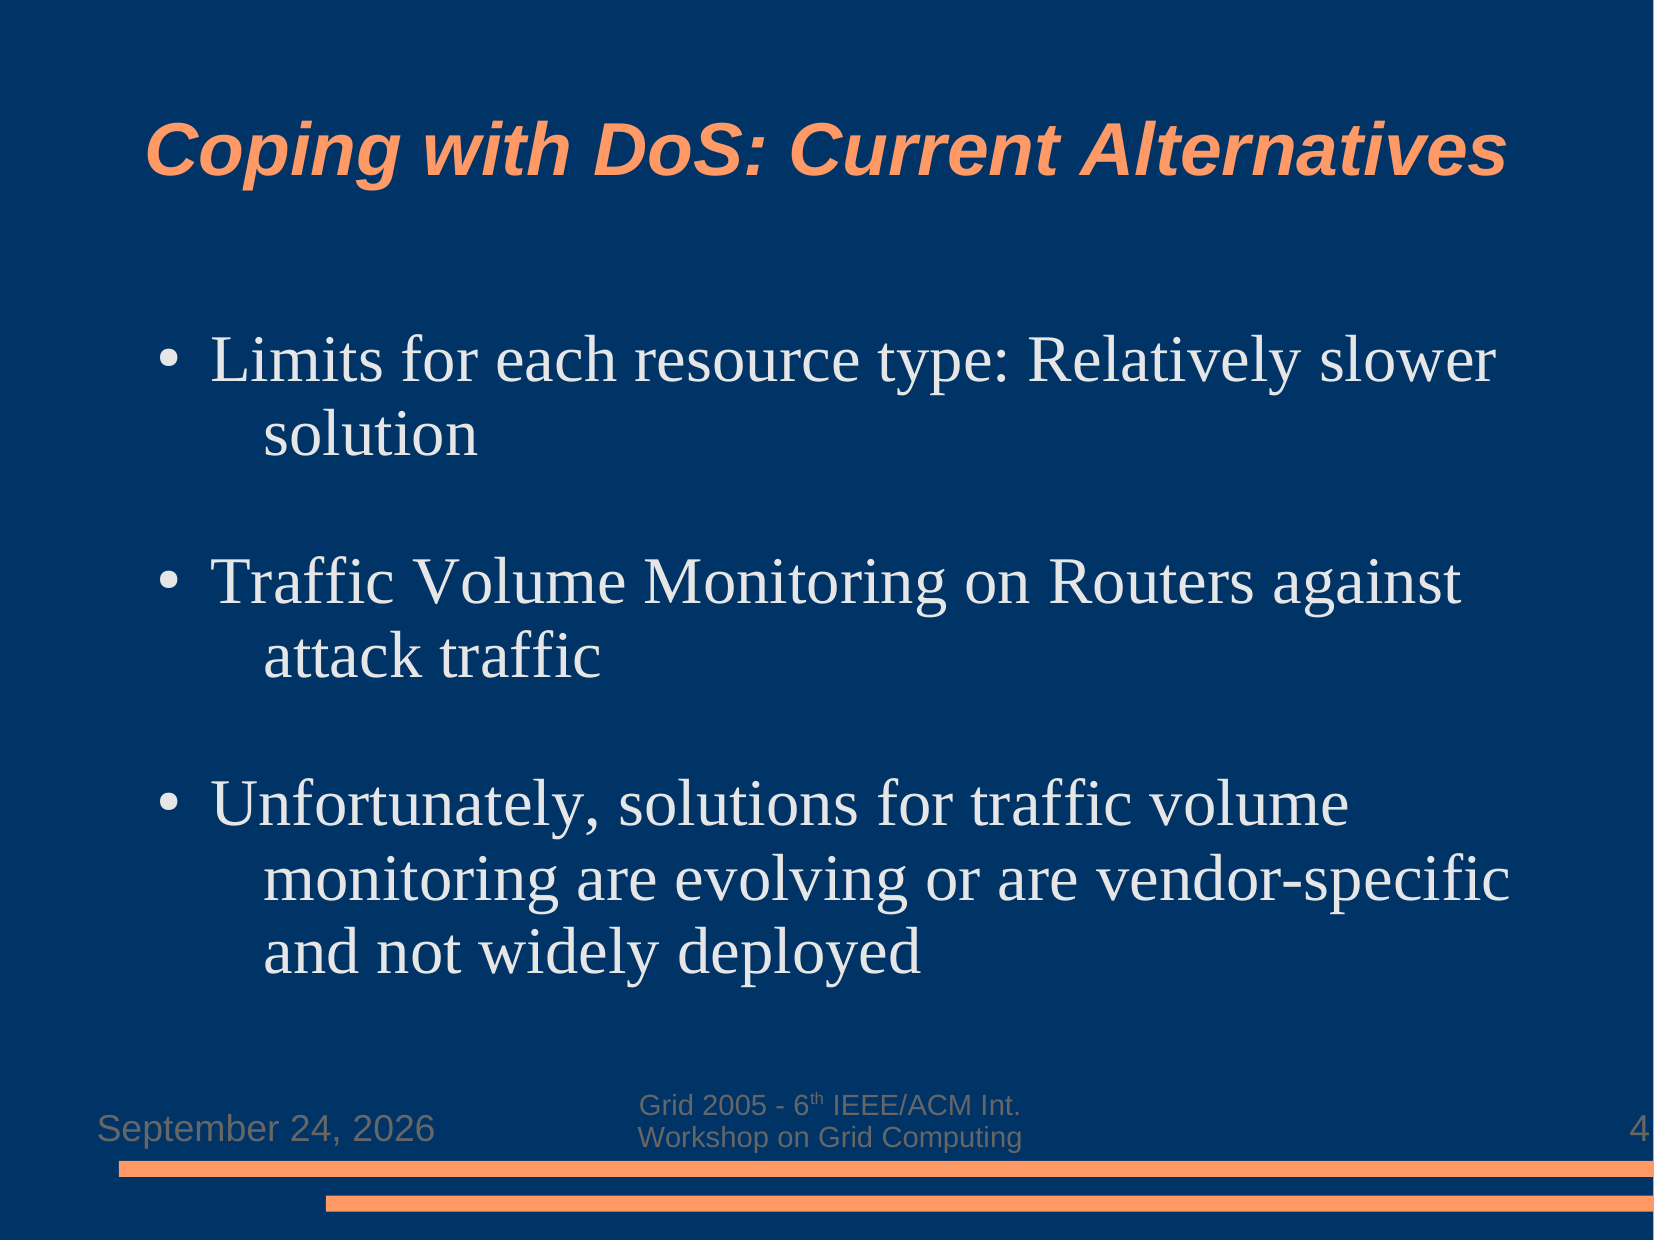

# Coping with DoS: Current Alternatives
Limits for each resource type: Relatively slower solution
Traffic Volume Monitoring on Routers against attack traffic
Unfortunately, solutions for traffic volume monitoring are evolving or are vendor-specific and not widely deployed